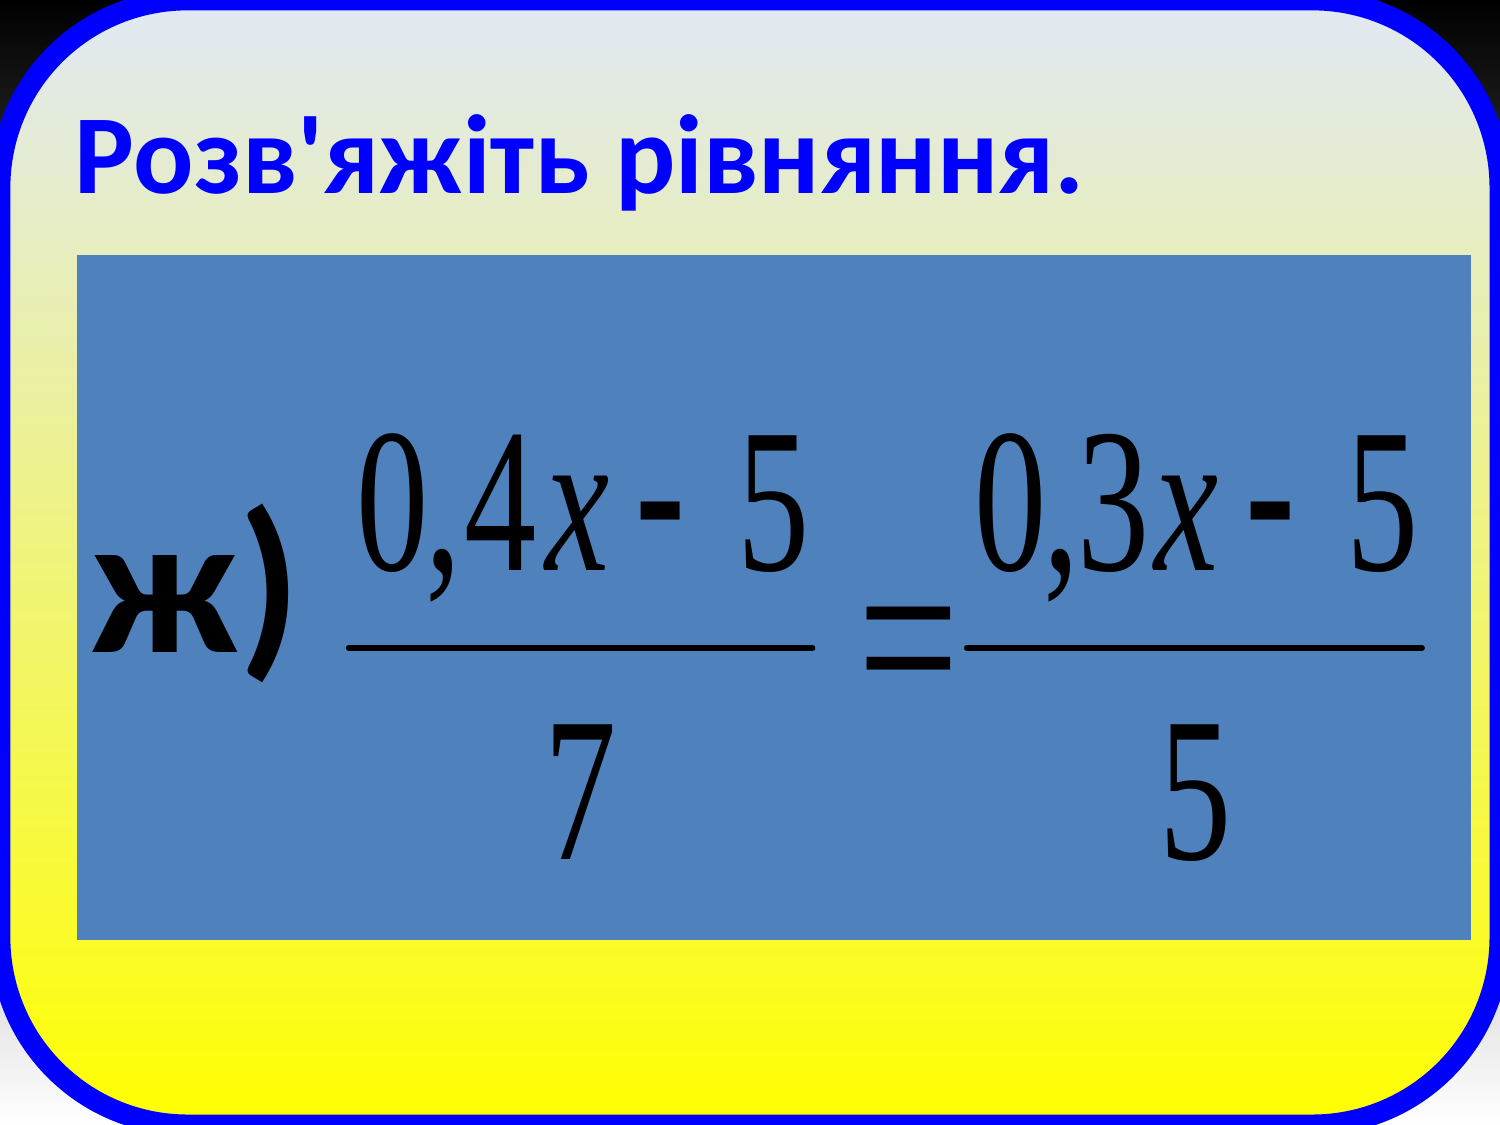

Розв'яжіть рівняння.
| ж) |
| --- |